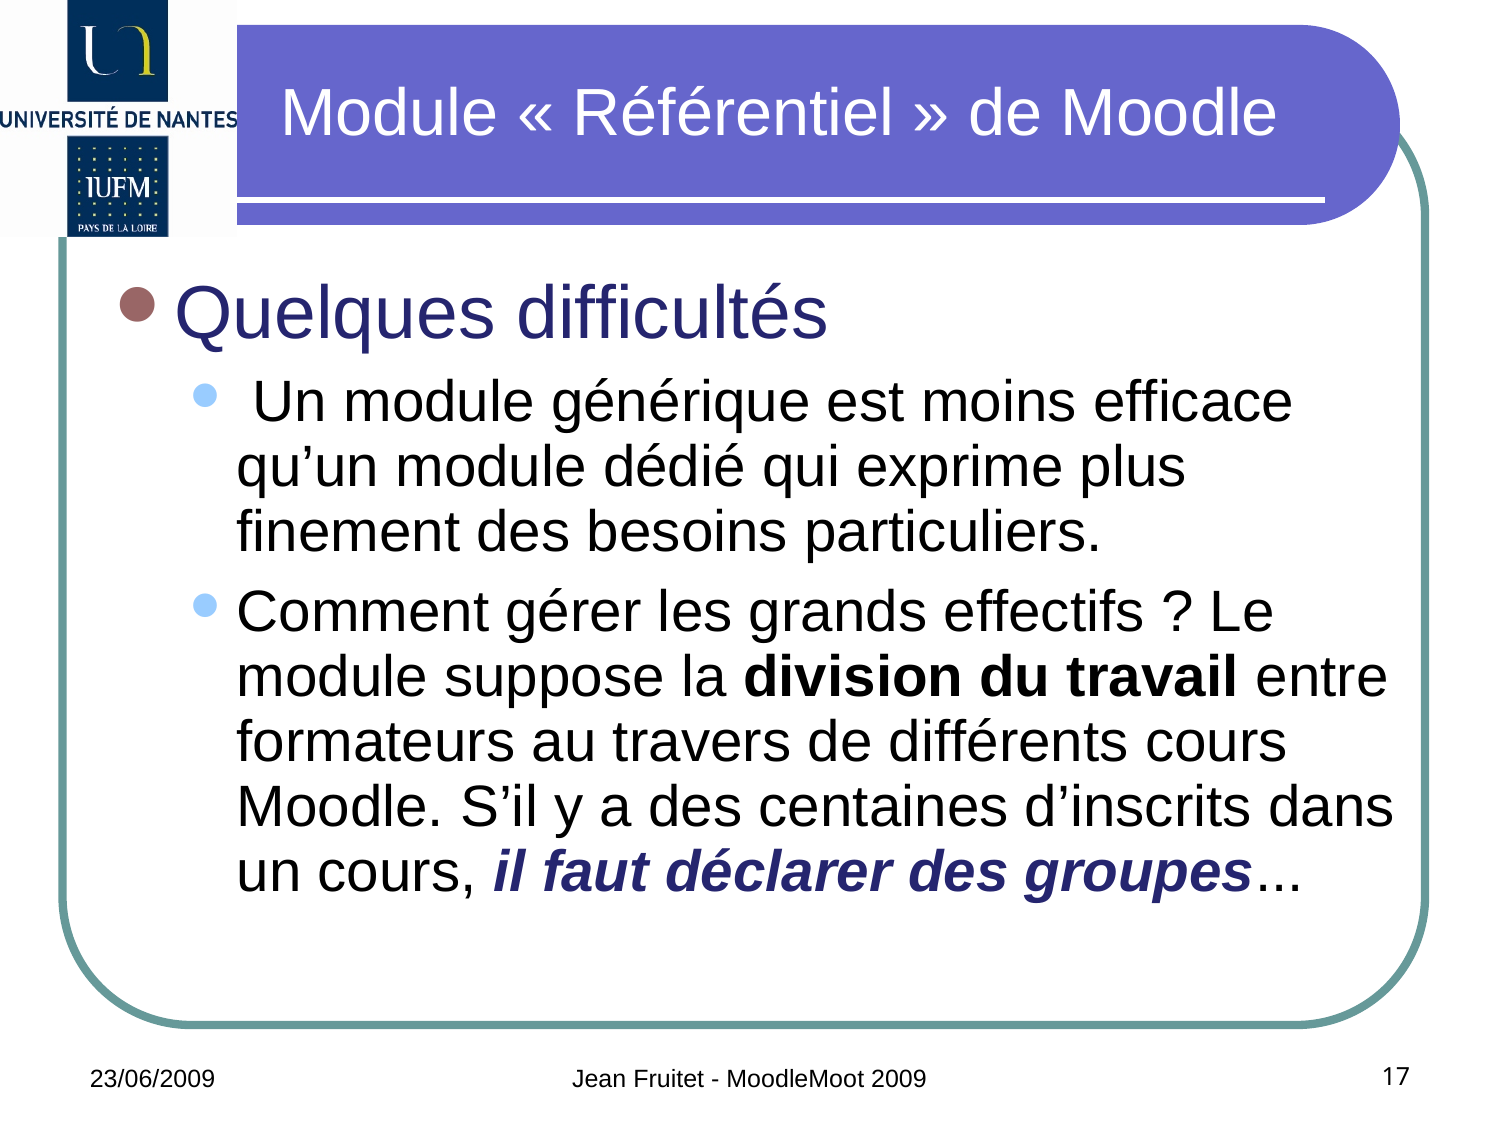

Module « Référentiel » de Moodle
# Quelques difficultés
 Un module générique est moins efficace qu’un module dédié qui exprime plus finement des besoins particuliers.
Comment gérer les grands effectifs ? Le module suppose la division du travail entre formateurs au travers de différents cours Moodle. S’il y a des centaines d’inscrits dans un cours, il faut déclarer des groupes...
23/06/2009
Jean Fruitet - MoodleMoot 2009
17